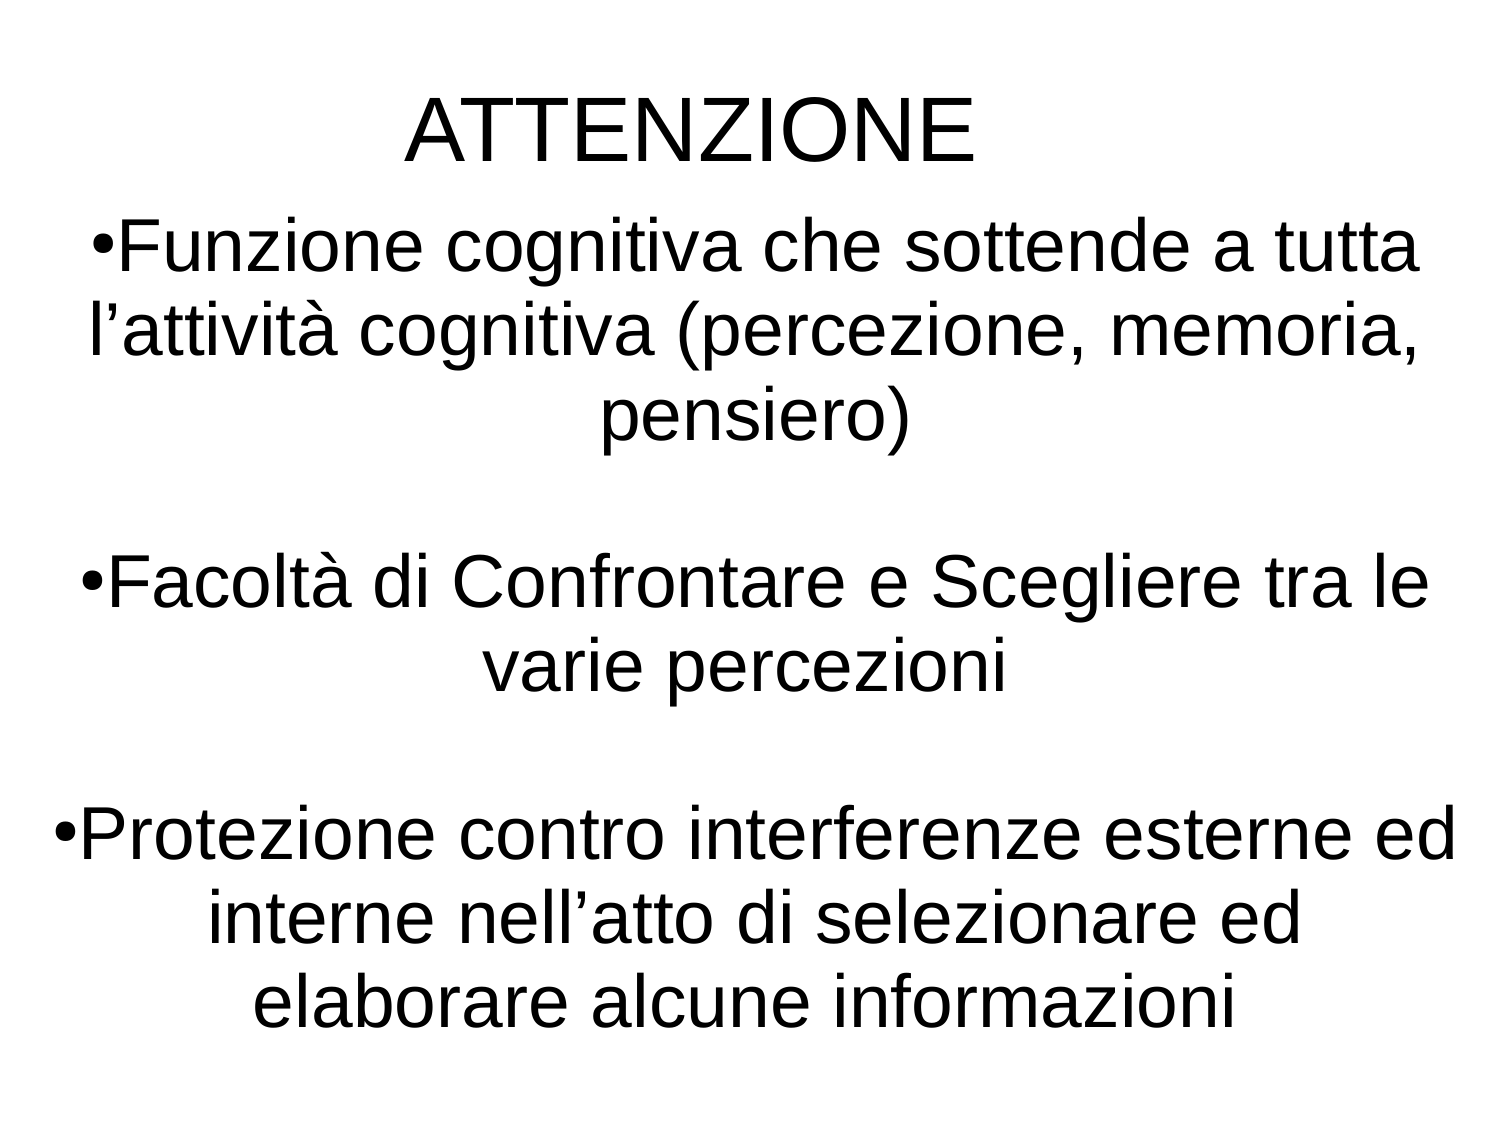

ATTENZIONE
Funzione cognitiva che sottende a tutta l’attività cognitiva (percezione, memoria, pensiero)
Facoltà di Confrontare e Scegliere tra le varie percezioni
Protezione contro interferenze esterne ed interne nell’atto di selezionare ed elaborare alcune informazioni